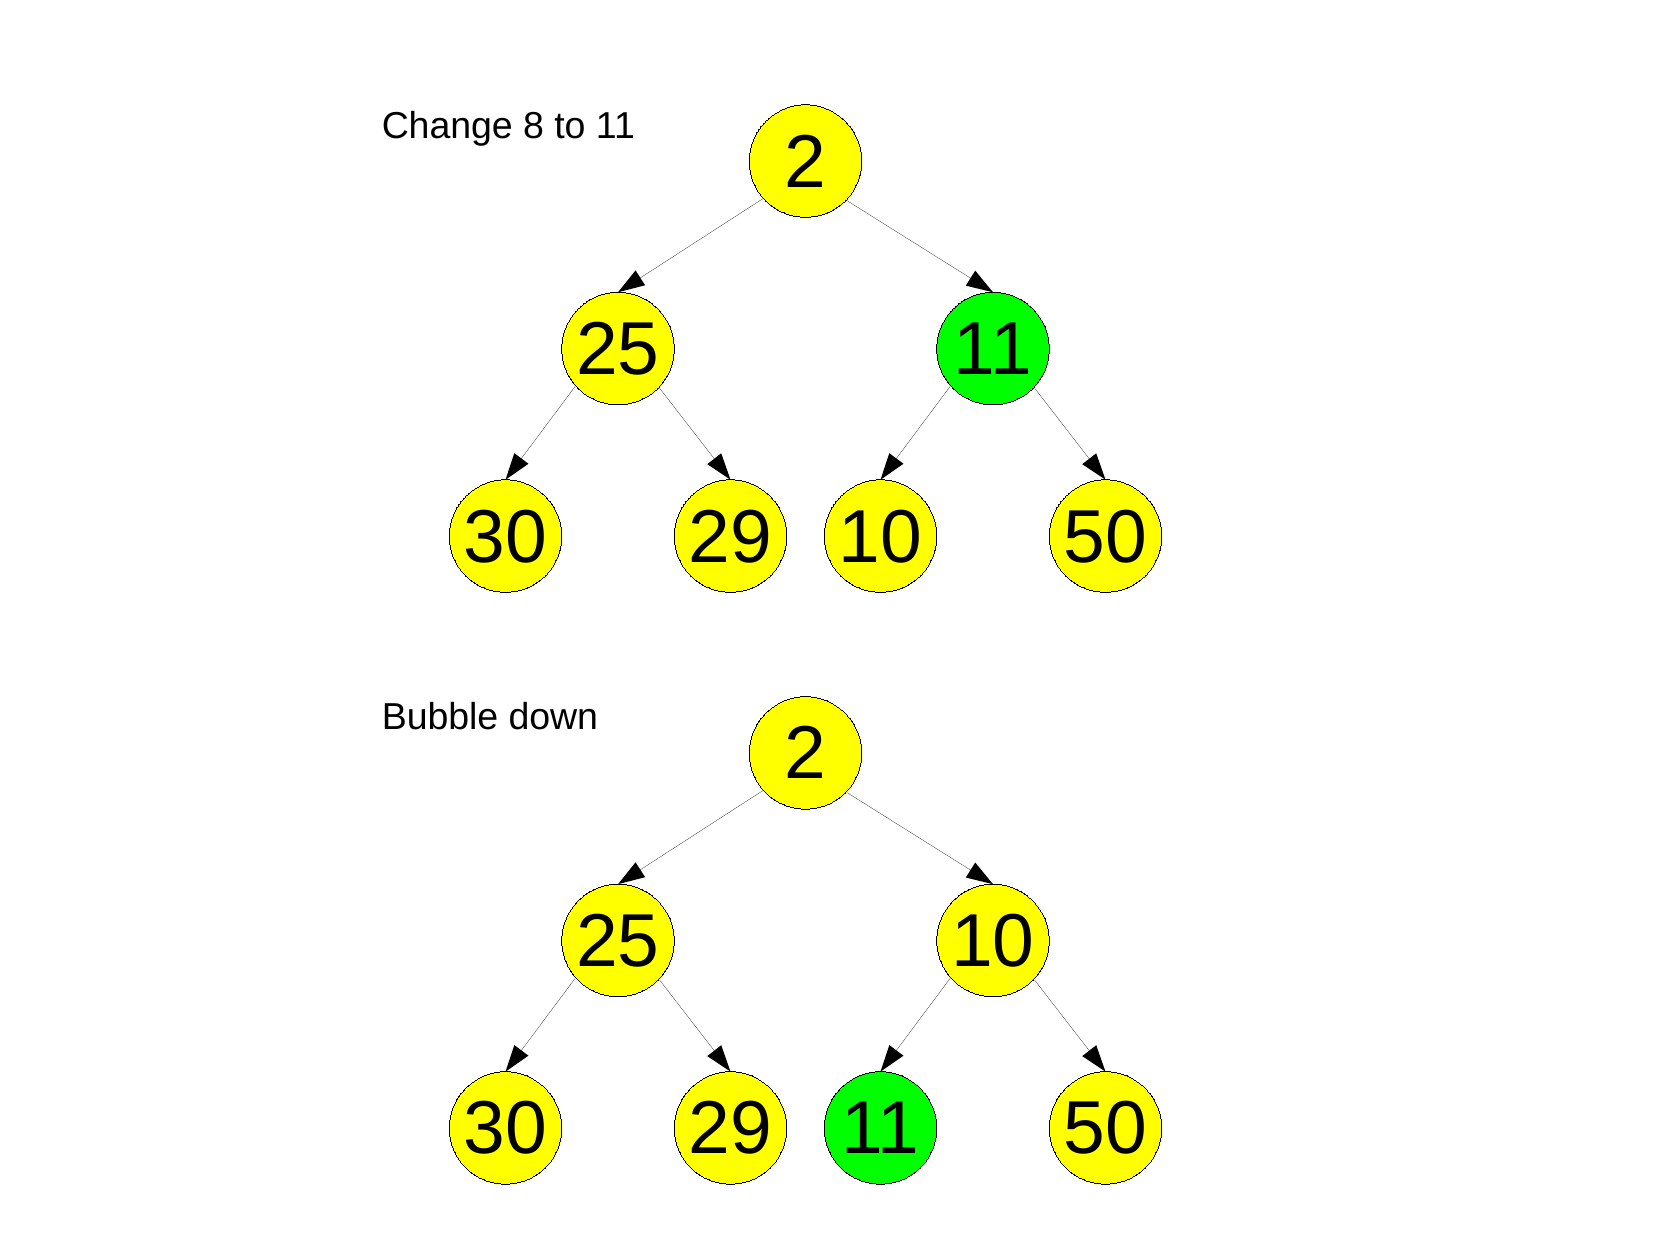

Change 8 to 11
2
25
11
30
29
10
50
Bubble down
2
25
10
30
29
11
50